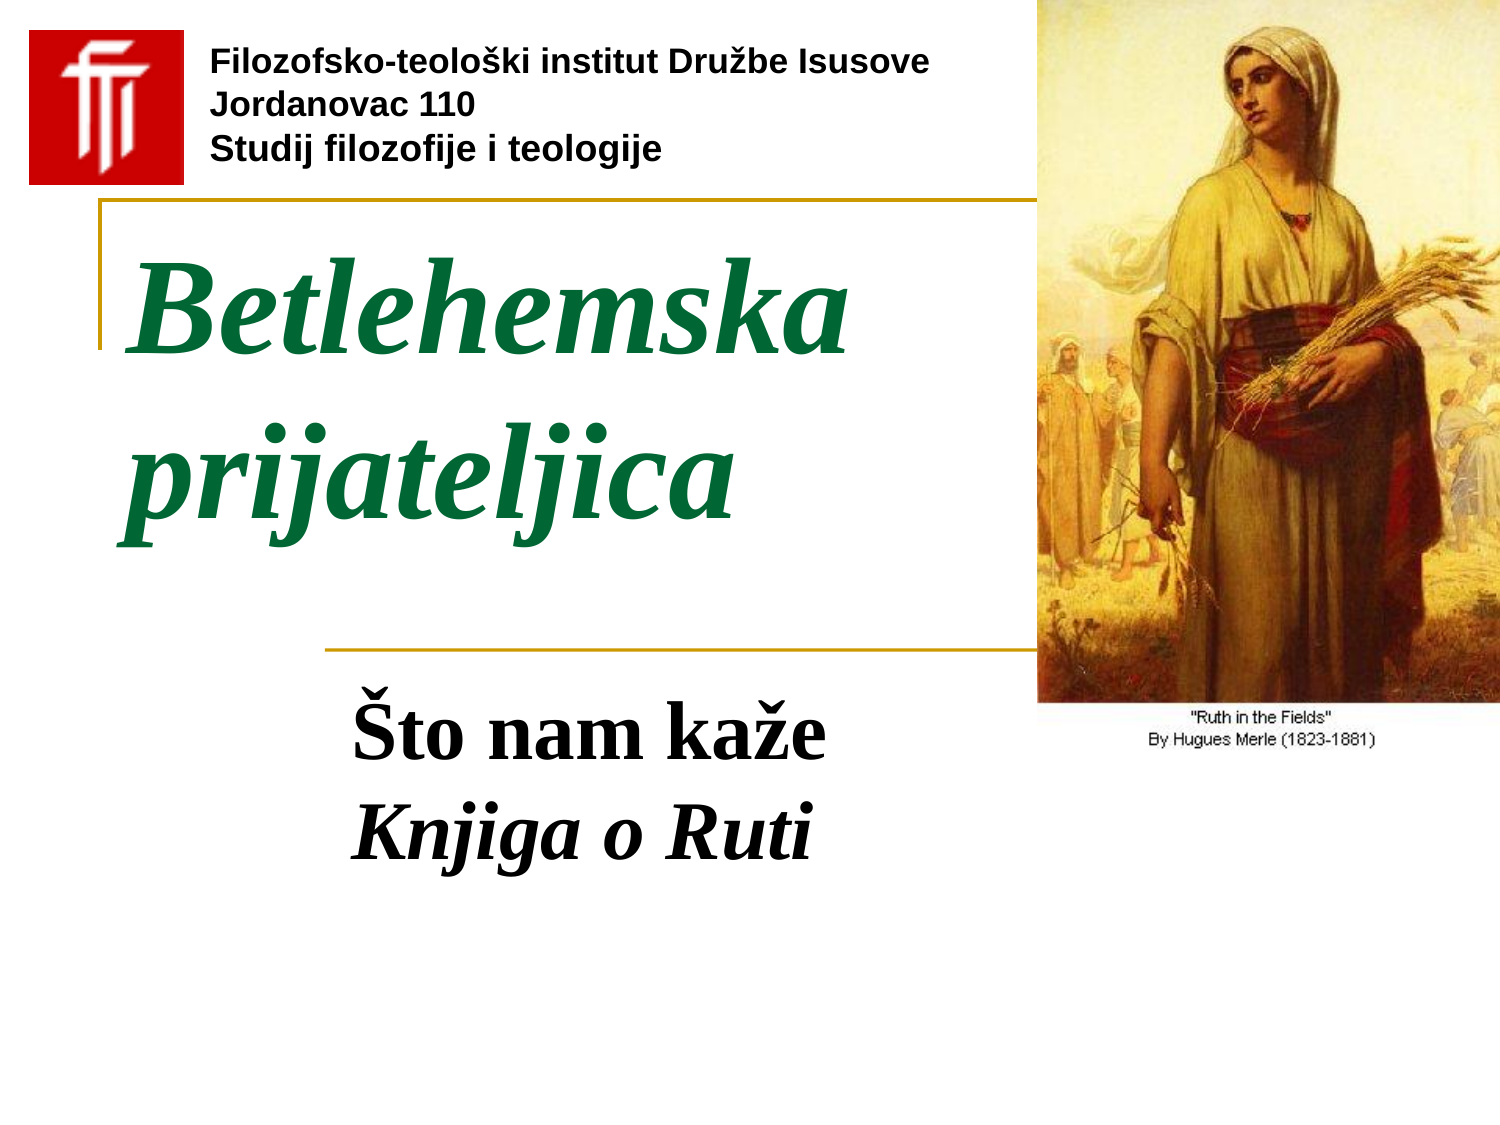

Filozofsko-teološki institut Družbe Isusove
Jordanovac 110
Studij filozofije i teologije
Betlehemska prijateljica
# Što nam kaže Knjiga o Ruti